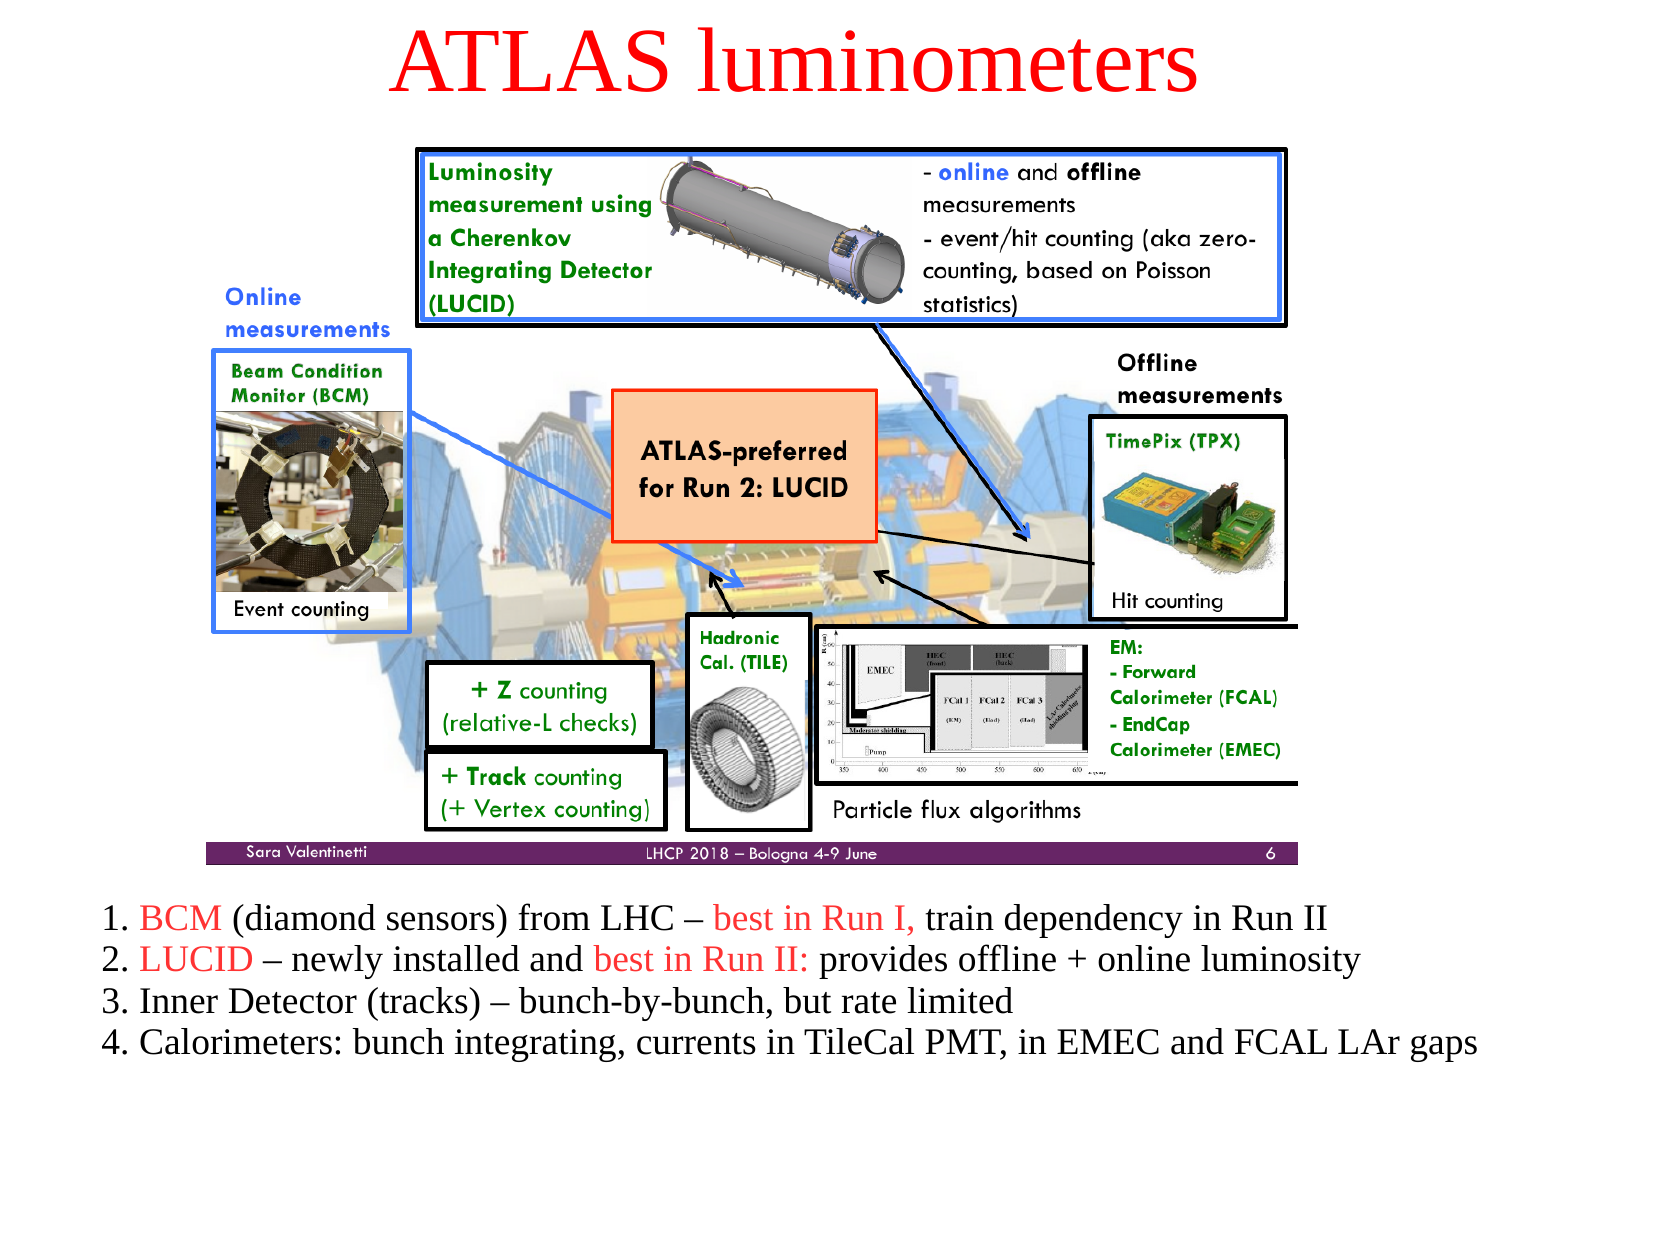

ATLAS luminometers
1. BCM (diamond sensors) from LHC – best in Run I, train dependency in Run II
2. LUCID – newly installed and best in Run II: provides offline + online luminosity
3. Inner Detector (tracks) – bunch-by-bunch, but rate limited
4. Calorimeters: bunch integrating, currents in TileCal PMT, in EMEC and FCAL LAr gaps